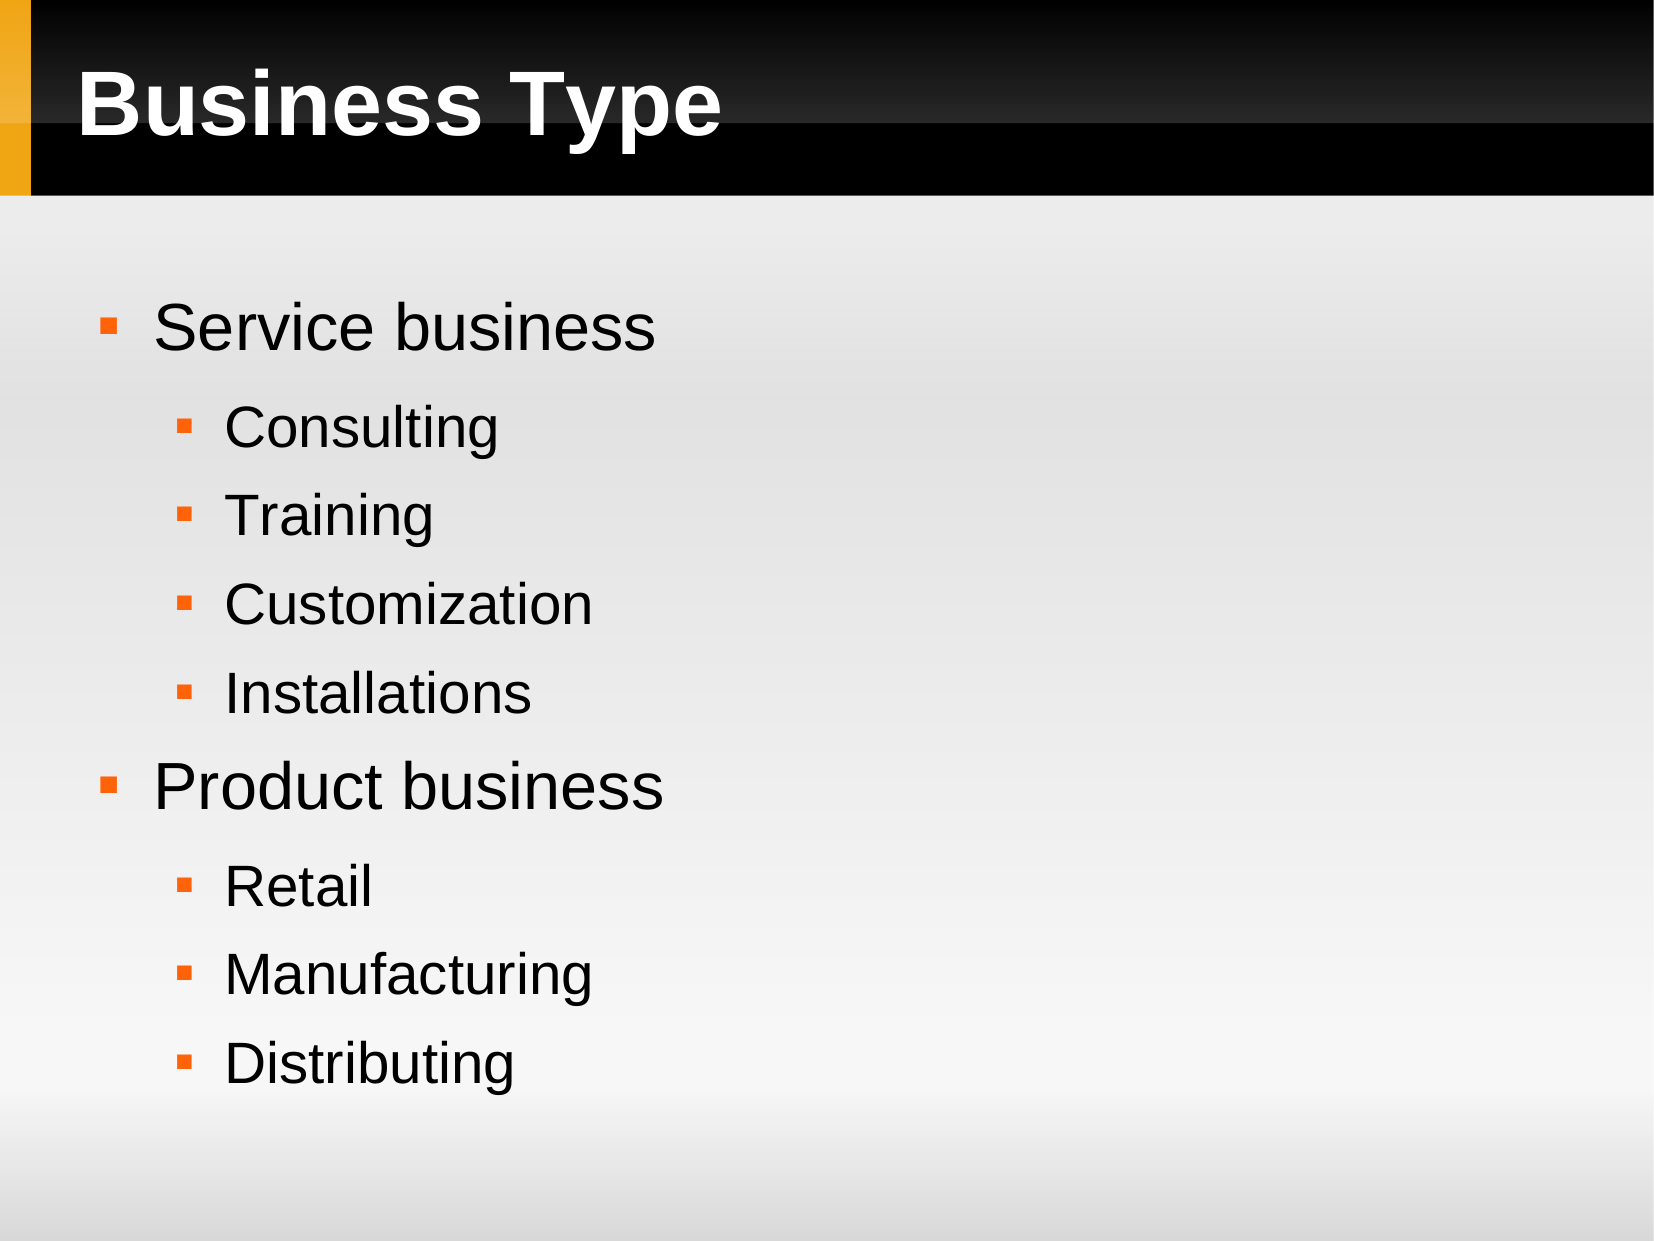

# Business Type
Service business
Consulting
Training
Customization
Installations
Product business
Retail
Manufacturing
Distributing